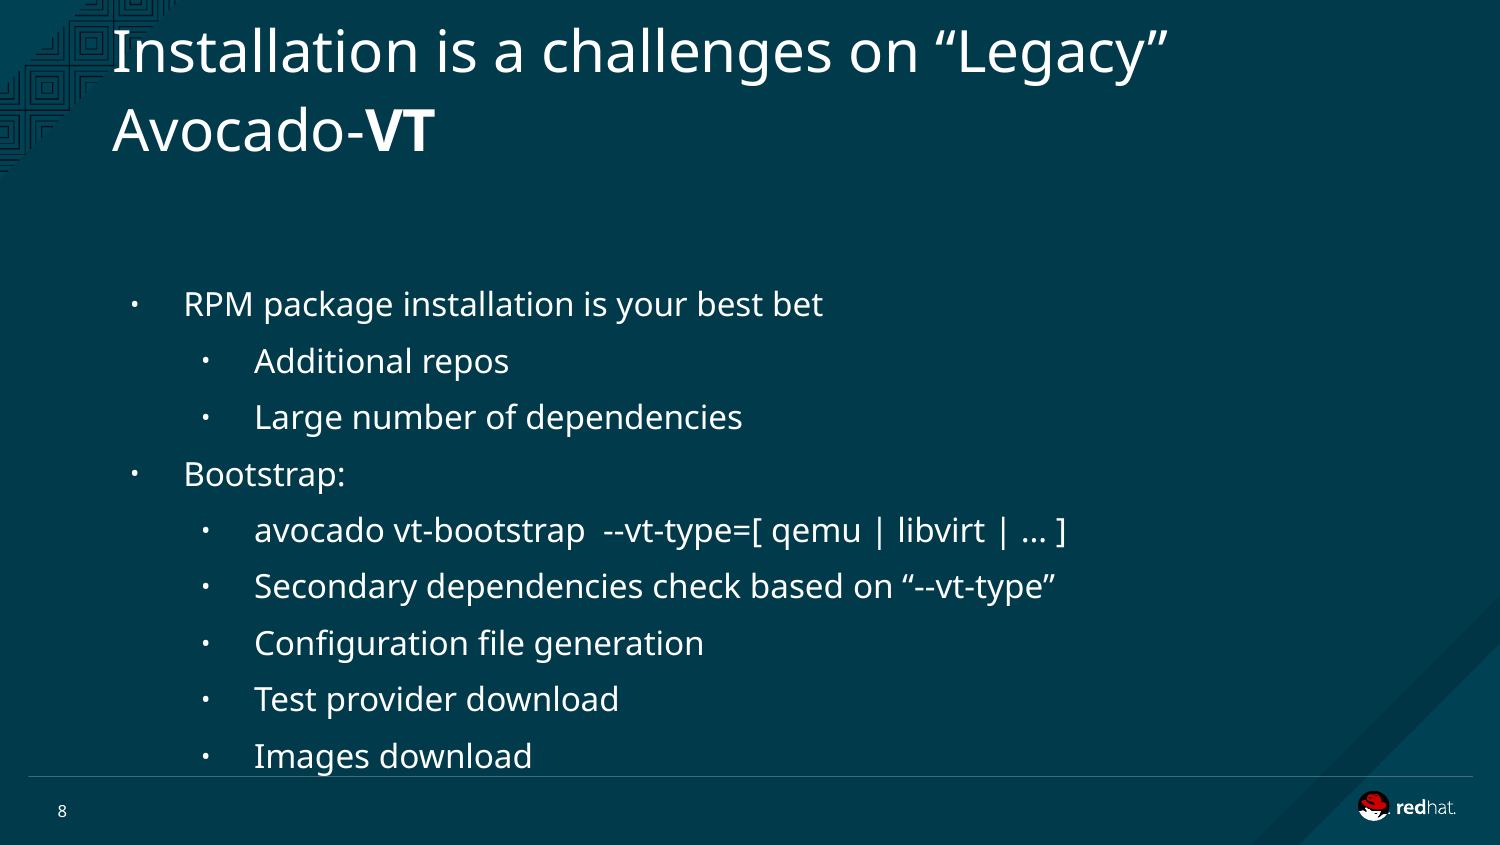

# Installation is a challenges on “Legacy” Avocado-VT
RPM package installation is your best bet
Additional repos
Large number of dependencies
Bootstrap:
avocado vt-bootstrap --vt-type=[ qemu | libvirt | … ]
Secondary dependencies check based on “--vt-type”
Configuration file generation
Test provider download
Images download
8